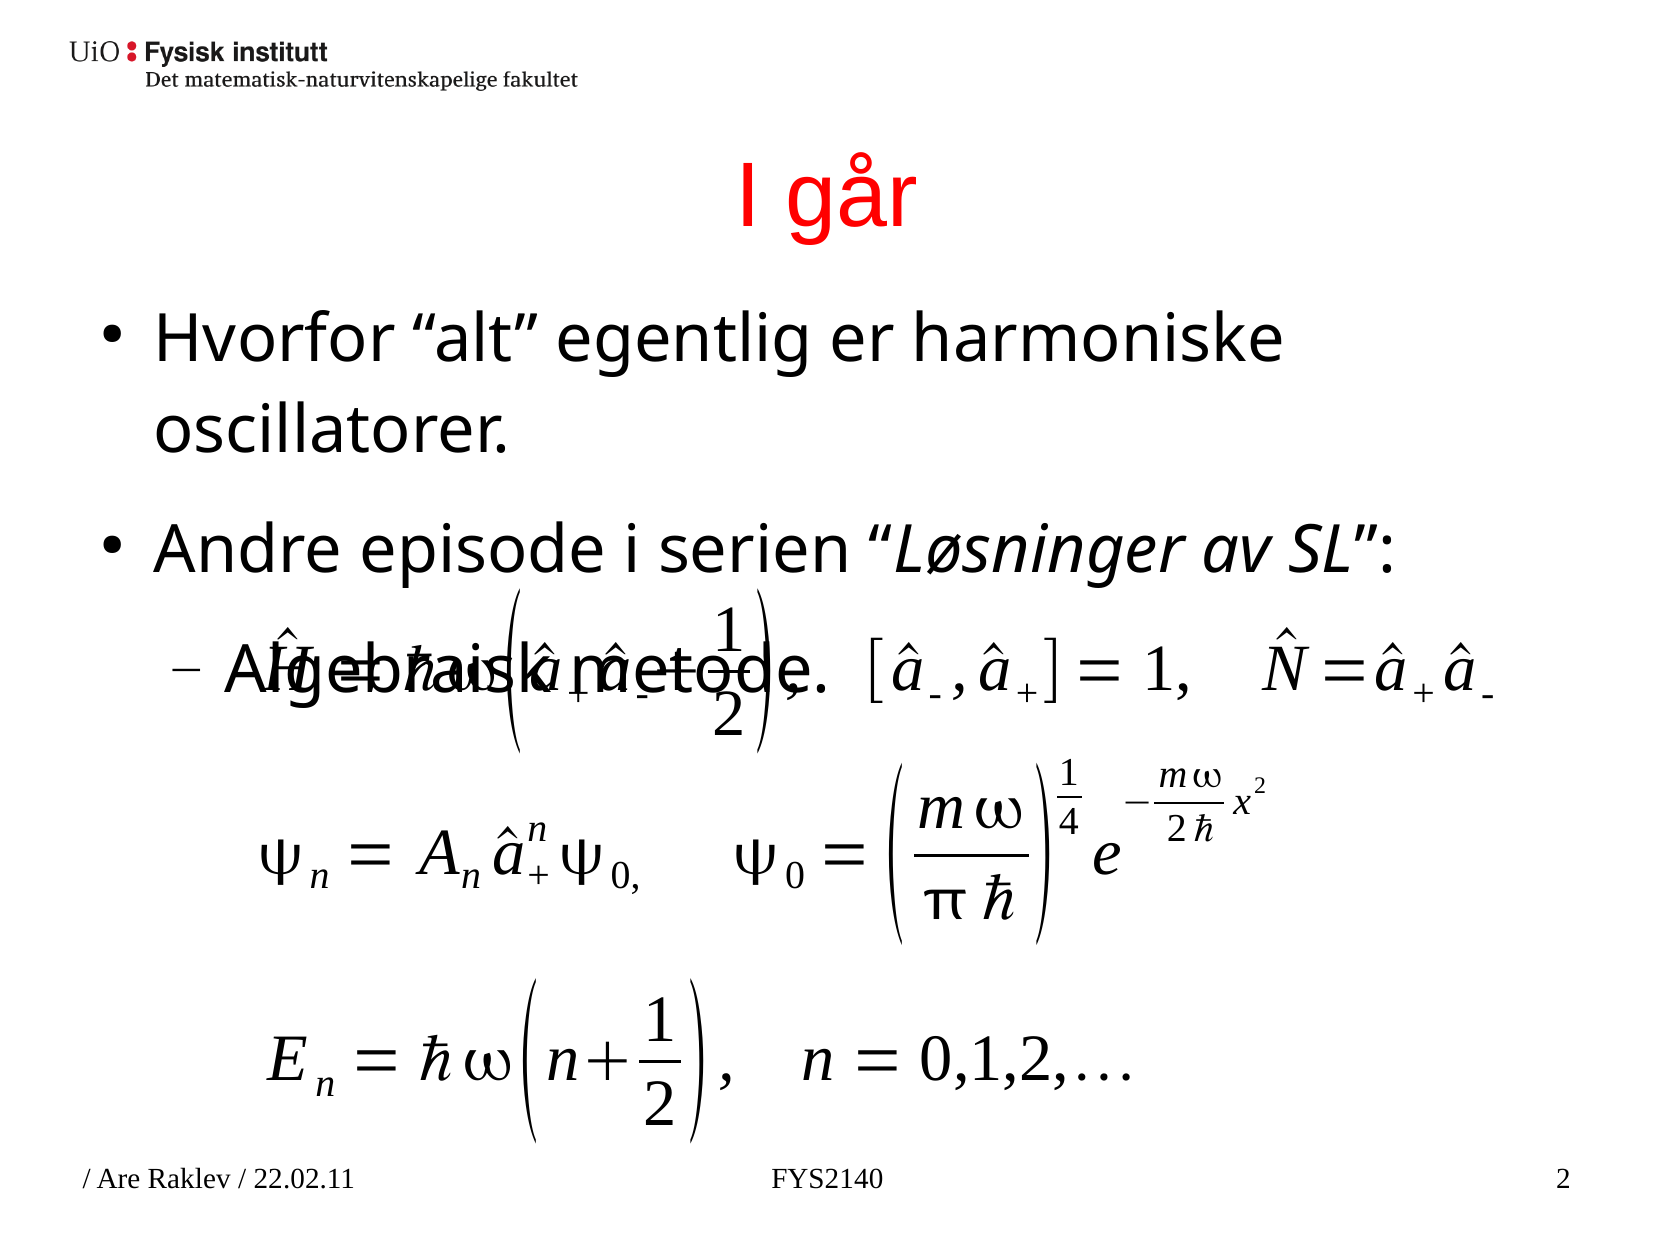

# I går
Hvorfor “alt” egentlig er harmoniske oscillatorer.
Andre episode i serien “Løsninger av SL”:
Algebraisk metode.
/ Are Raklev / 22.02.11
FYS2140
2